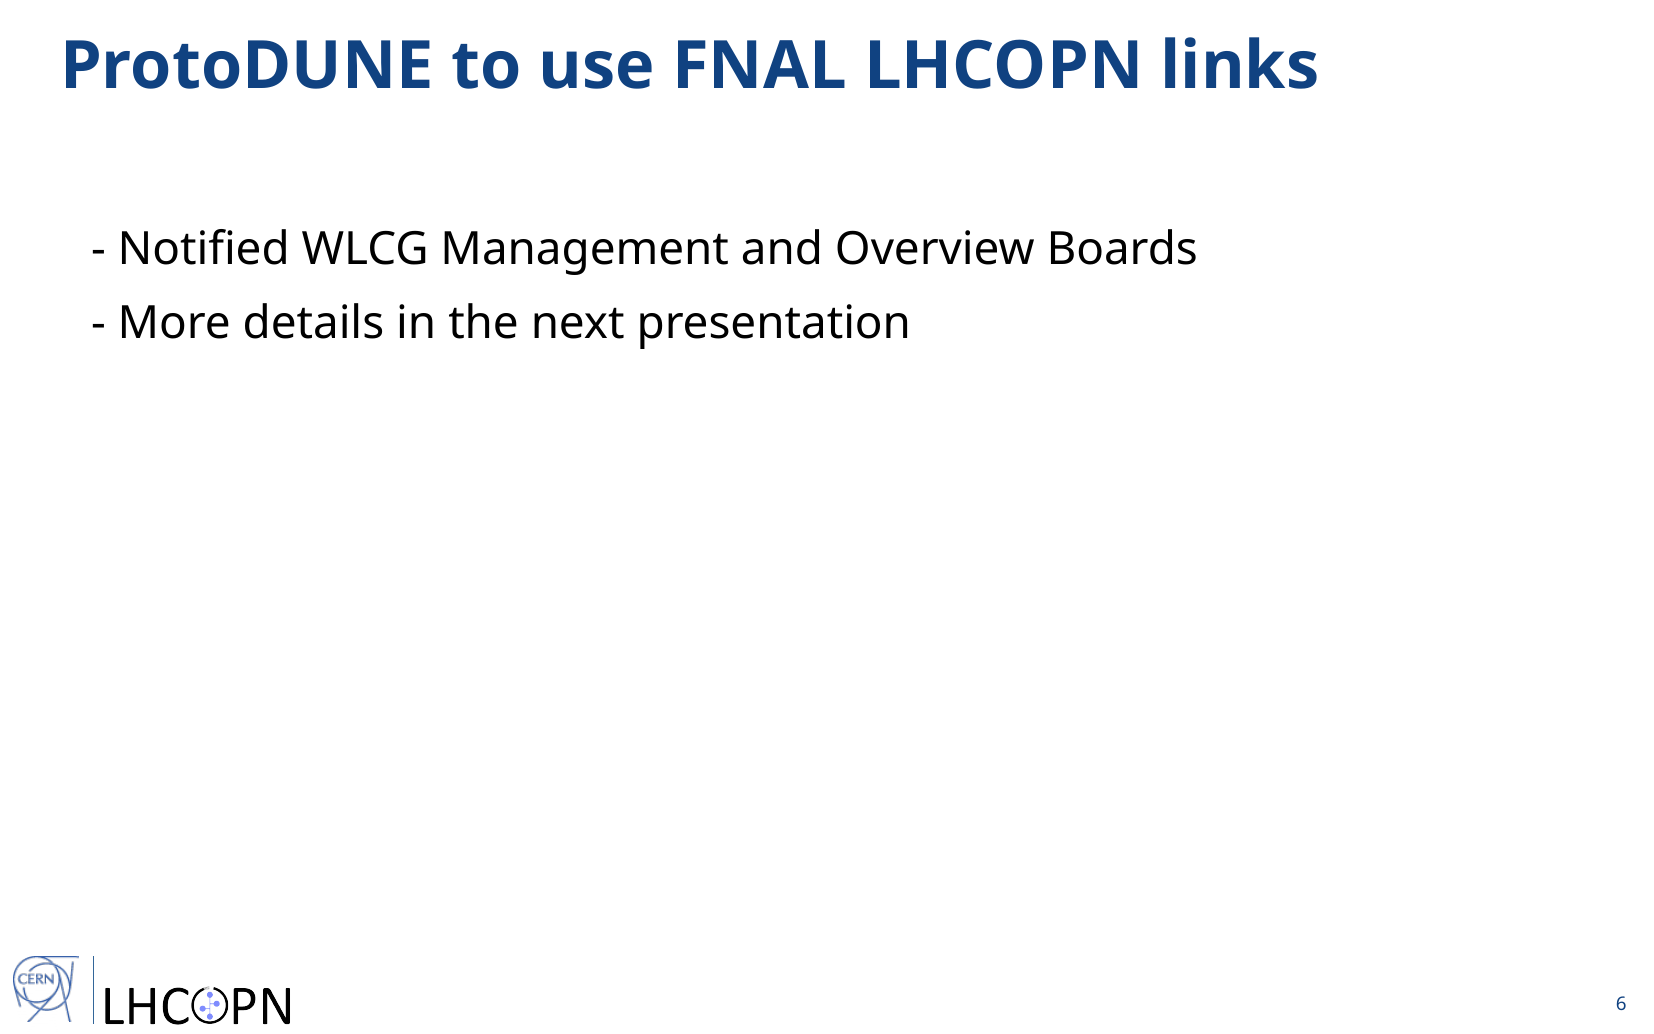

# ProtoDUNE to use FNAL LHCOPN links
- Notified WLCG Management and Overview Boards
- More details in the next presentation